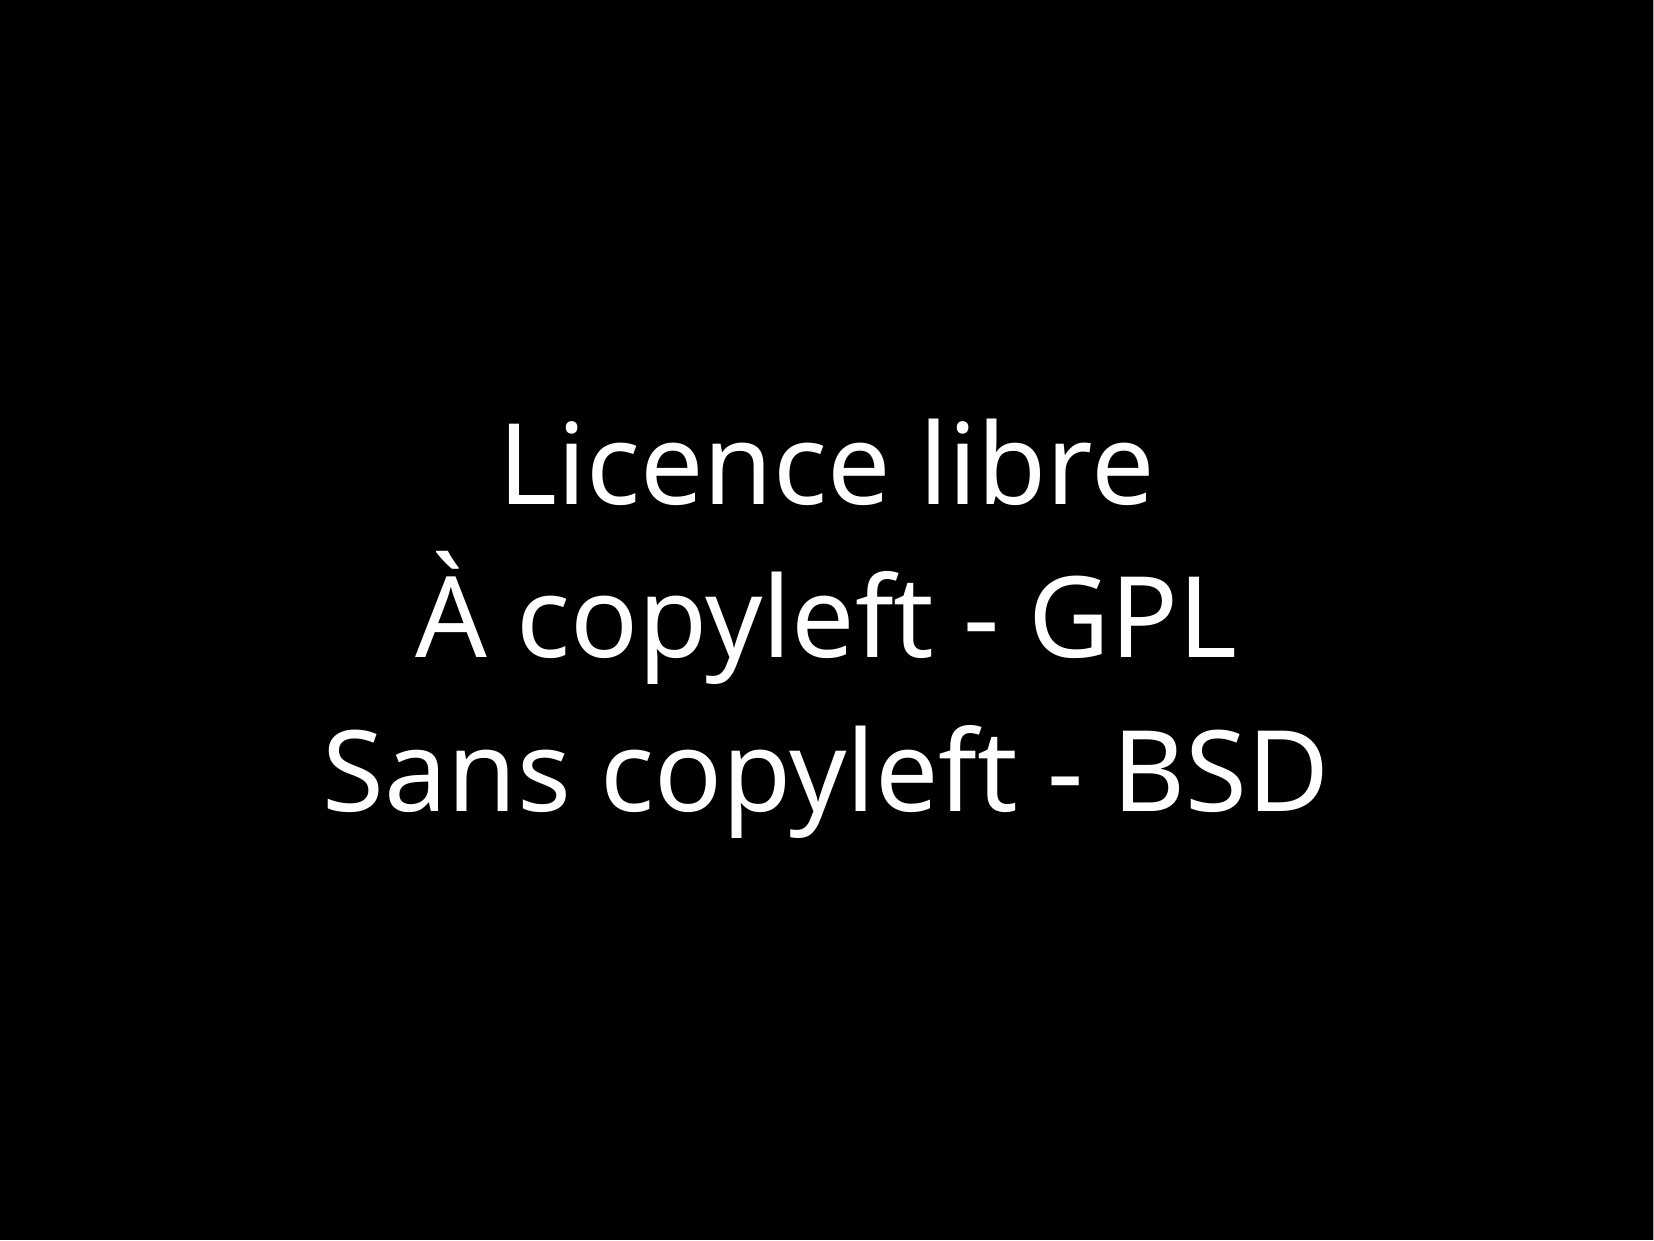

# Licence libre À copyleft - GPL Sans copyleft - BSD